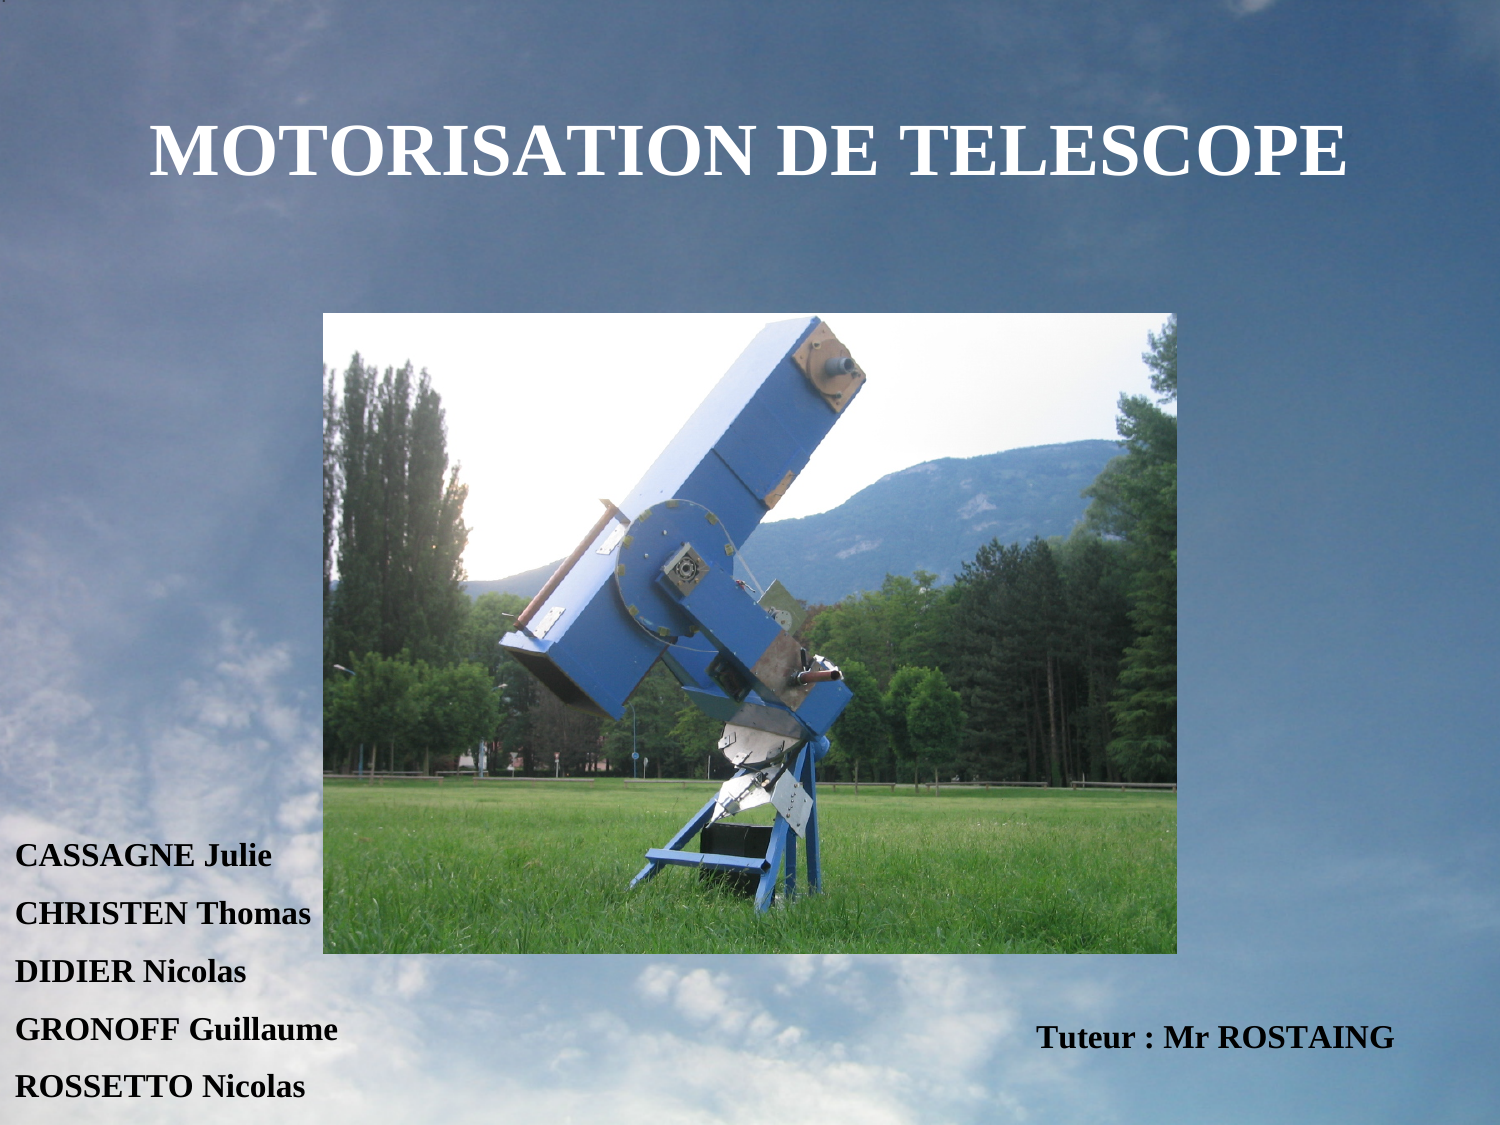

# MOTORISATION DE TELESCOPE
CASSAGNE Julie
CHRISTEN Thomas
DIDIER Nicolas
GRONOFF Guillaume
ROSSETTO Nicolas
Tuteur : Mr ROSTAING